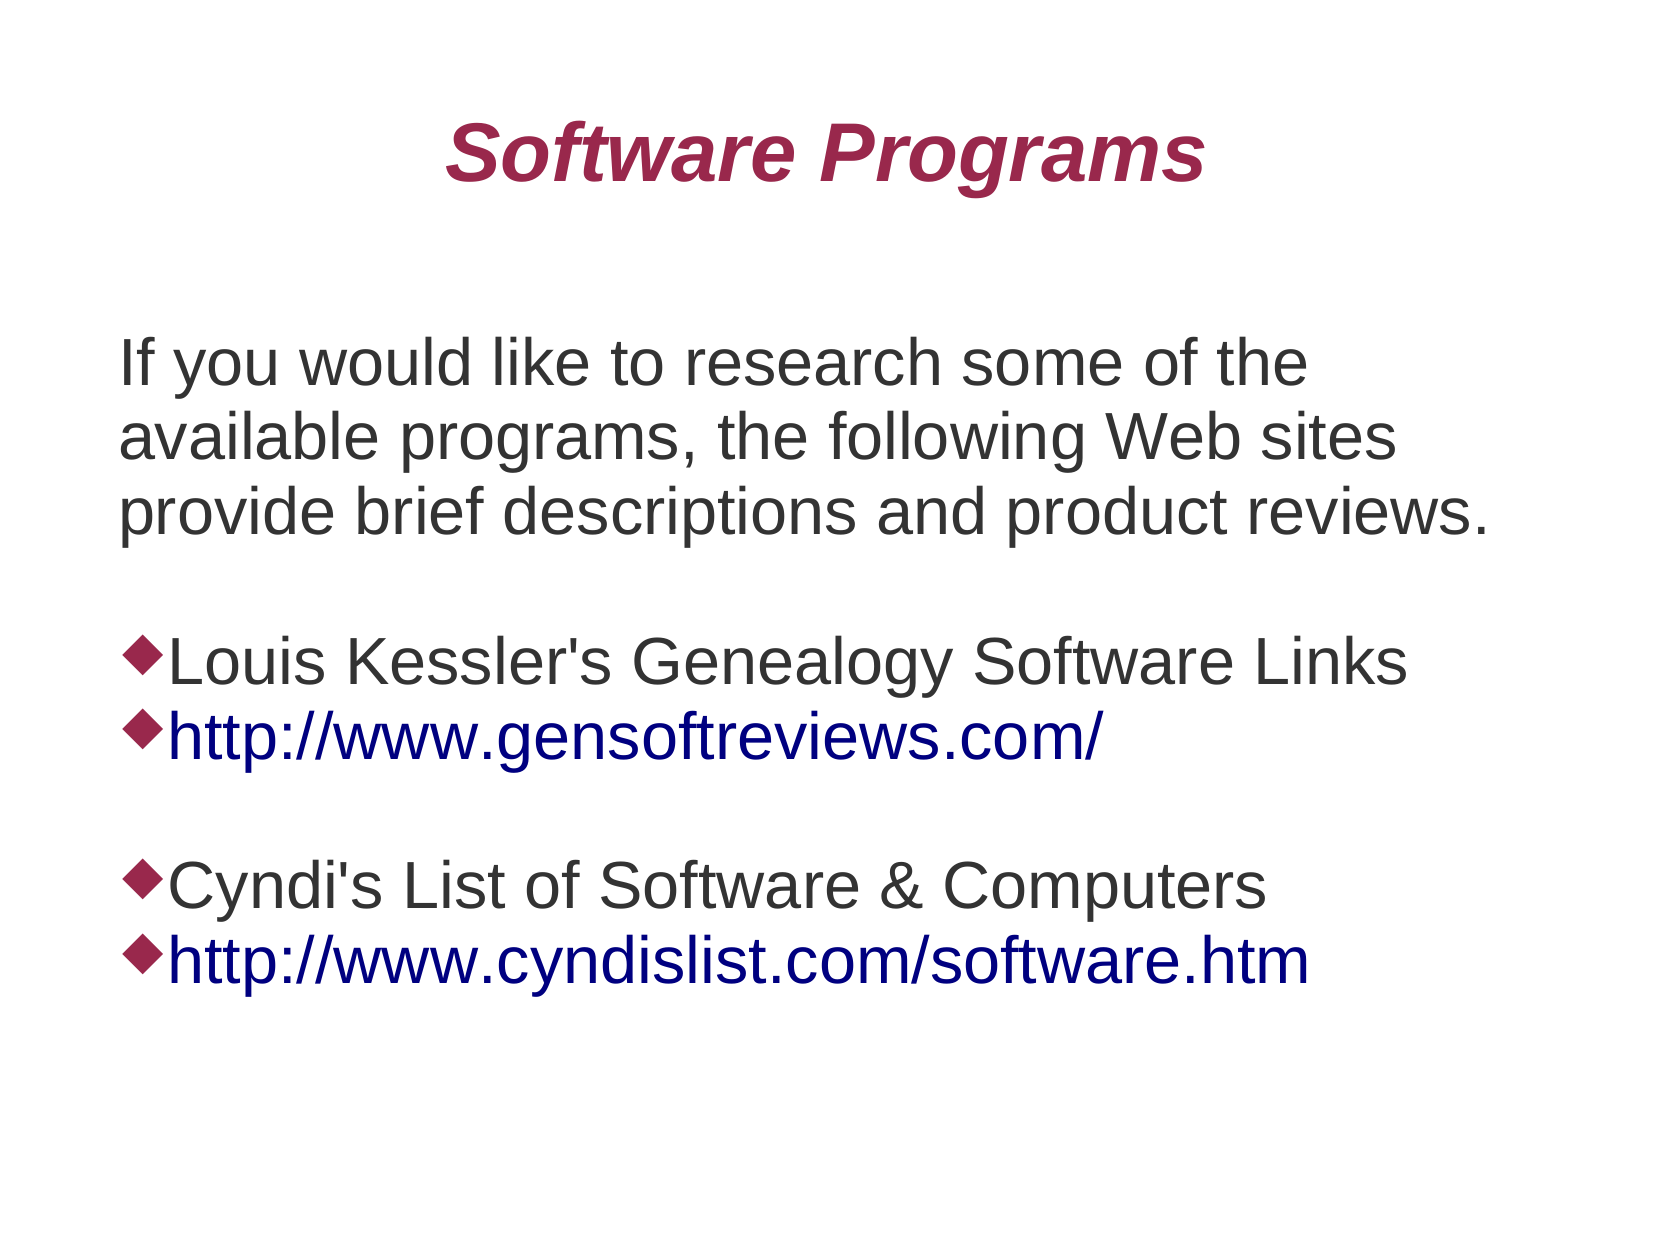

# Software Programs
If you would like to research some of the available programs, the following Web sites provide brief descriptions and product reviews.
Louis Kessler's Genealogy Software Links
http://www.gensoftreviews.com/
Cyndi's List of Software & Computers
http://www.cyndislist.com/software.htm